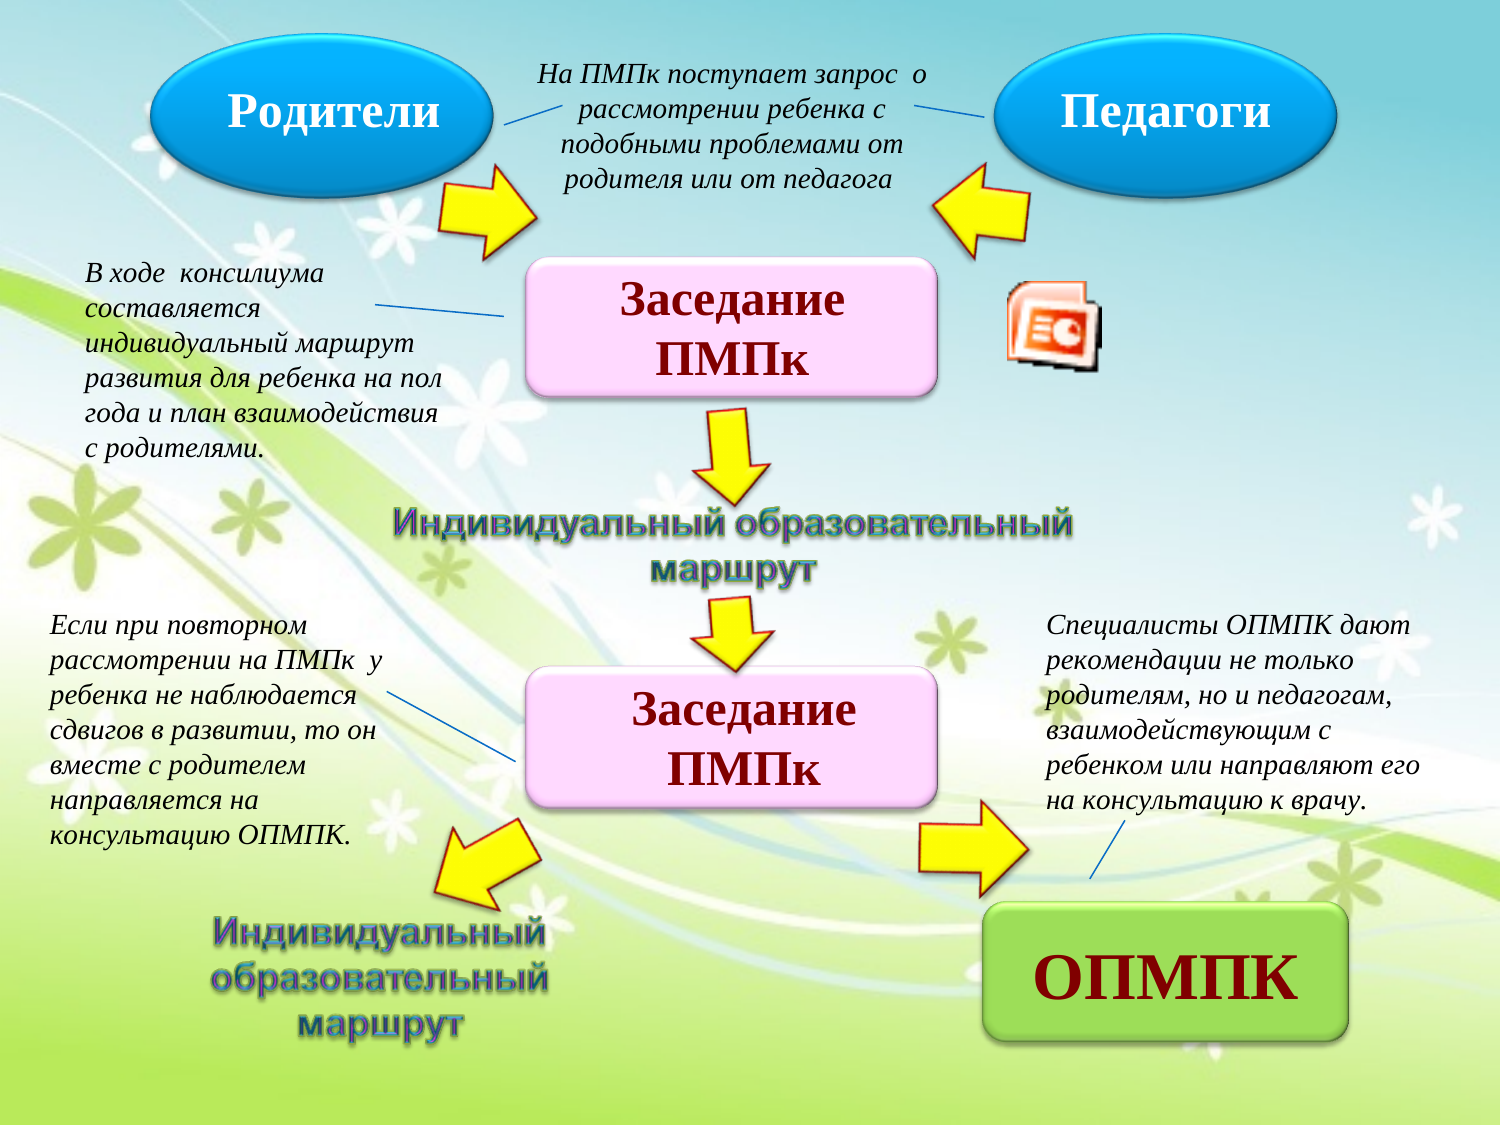

На ПМПк поступает запрос о рассмотрении ребенка с подобными проблемами от родителя или от педагога
Родители
Педагоги
В ходе консилиума составляется индивидуальный маршрут развития для ребенка на пол года и план взаимодействия с родителями.
Заседание ПМПк
Если при повторном рассмотрении на ПМПк у ребенка не наблюдается сдвигов в развитии, то он вместе с родителем направляется на консультацию ОПМПК.
Специалисты ОПМПК дают рекомендации не только родителям, но и педагогам, взаимодействующим с ребенком или направляют его на консультацию к врачу.
Заседание ПМПк
ОПМПК